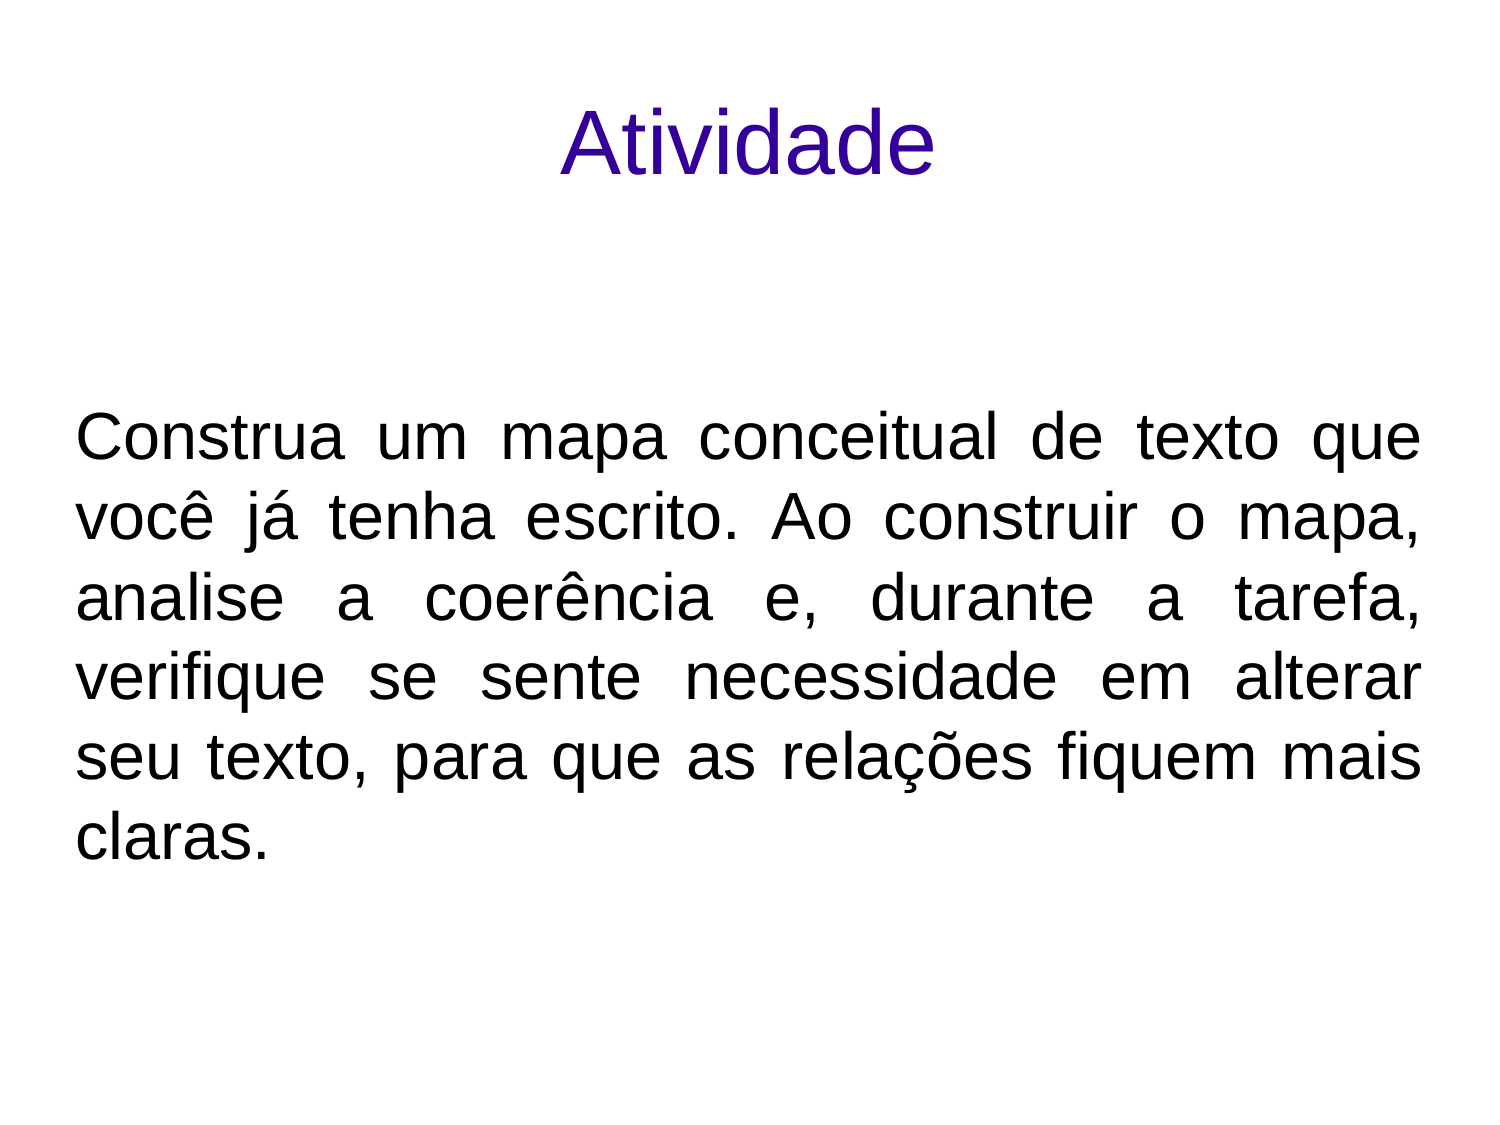

# Atividade
Construa um mapa conceitual de texto que você já tenha escrito. Ao construir o mapa, analise a coerência e, durante a tarefa, verifique se sente necessidade em alterar seu texto, para que as relações fiquem mais claras.